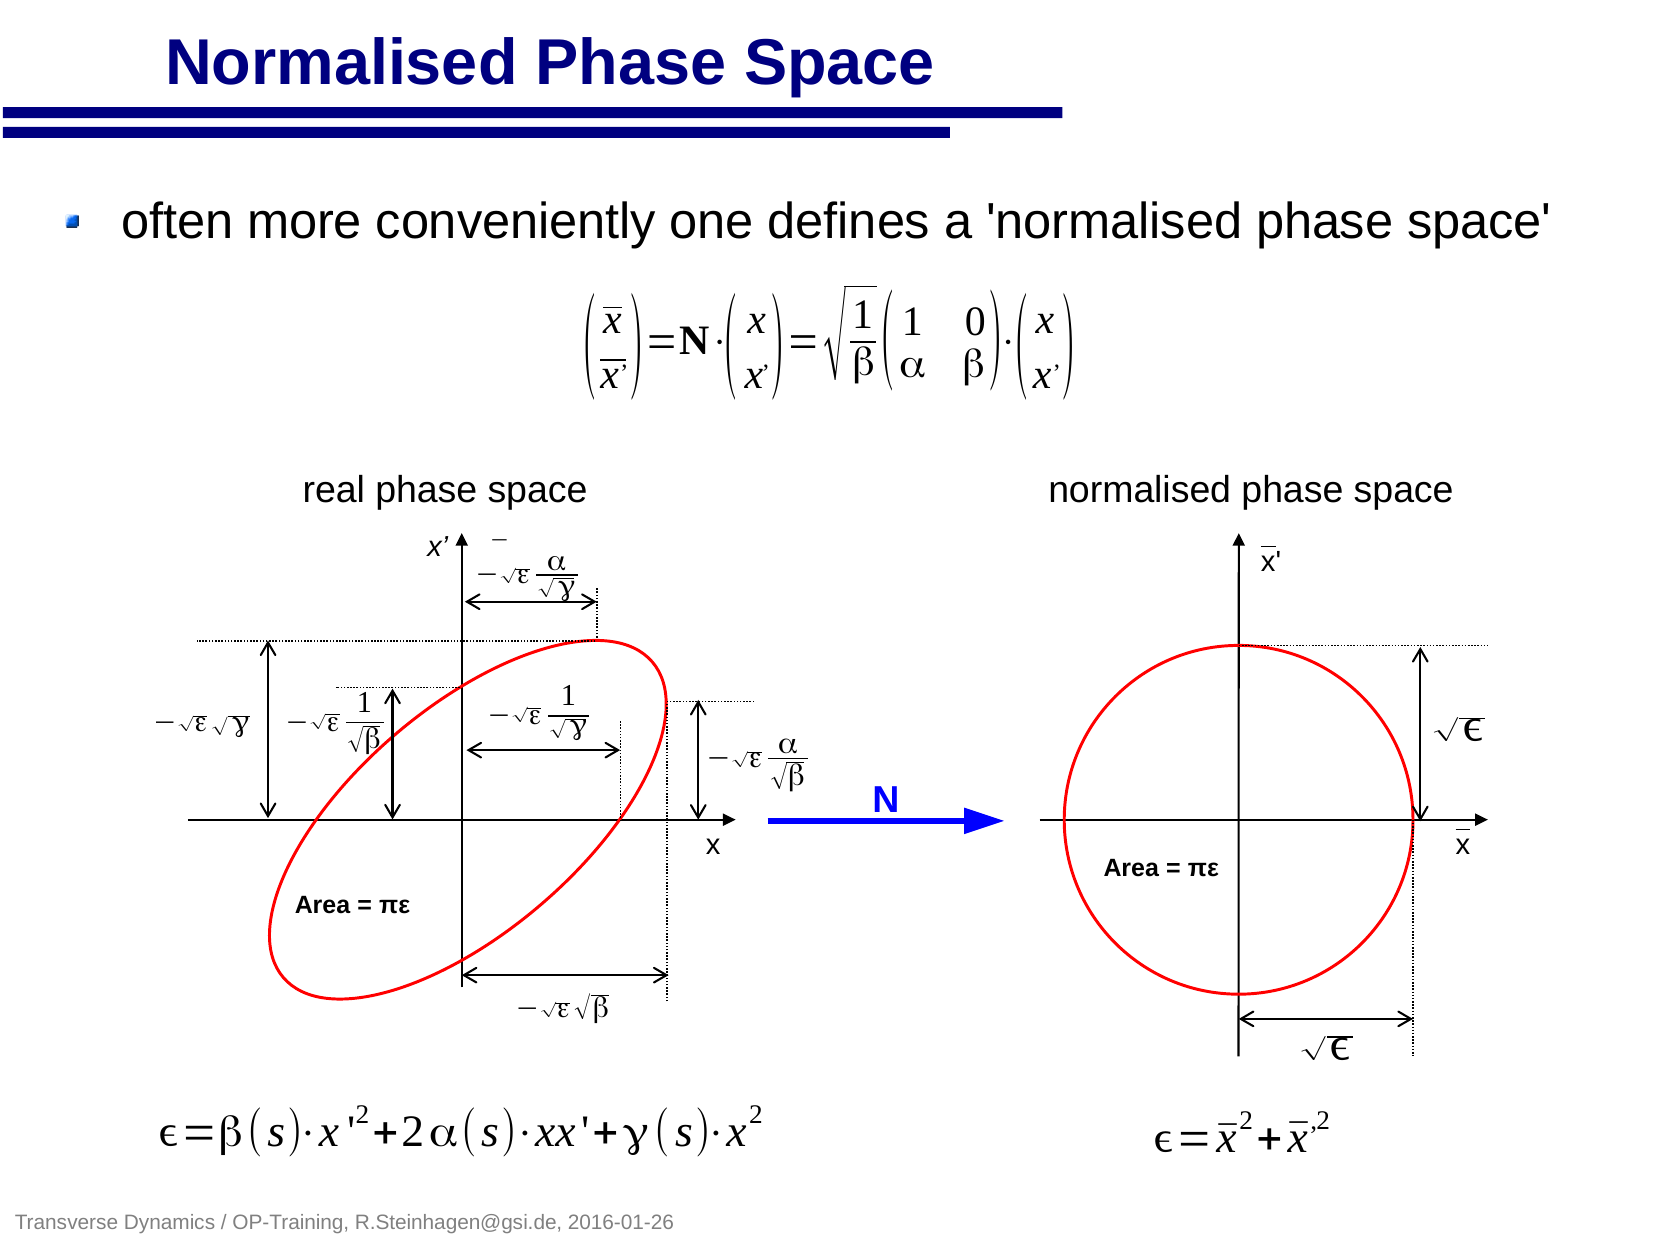

# Normalised Phase Space
often more conveniently one defines a 'normalised phase space'
real phase space
normalised phase space
x'
x
Area = πε
x’
−
x
N
Area = πε